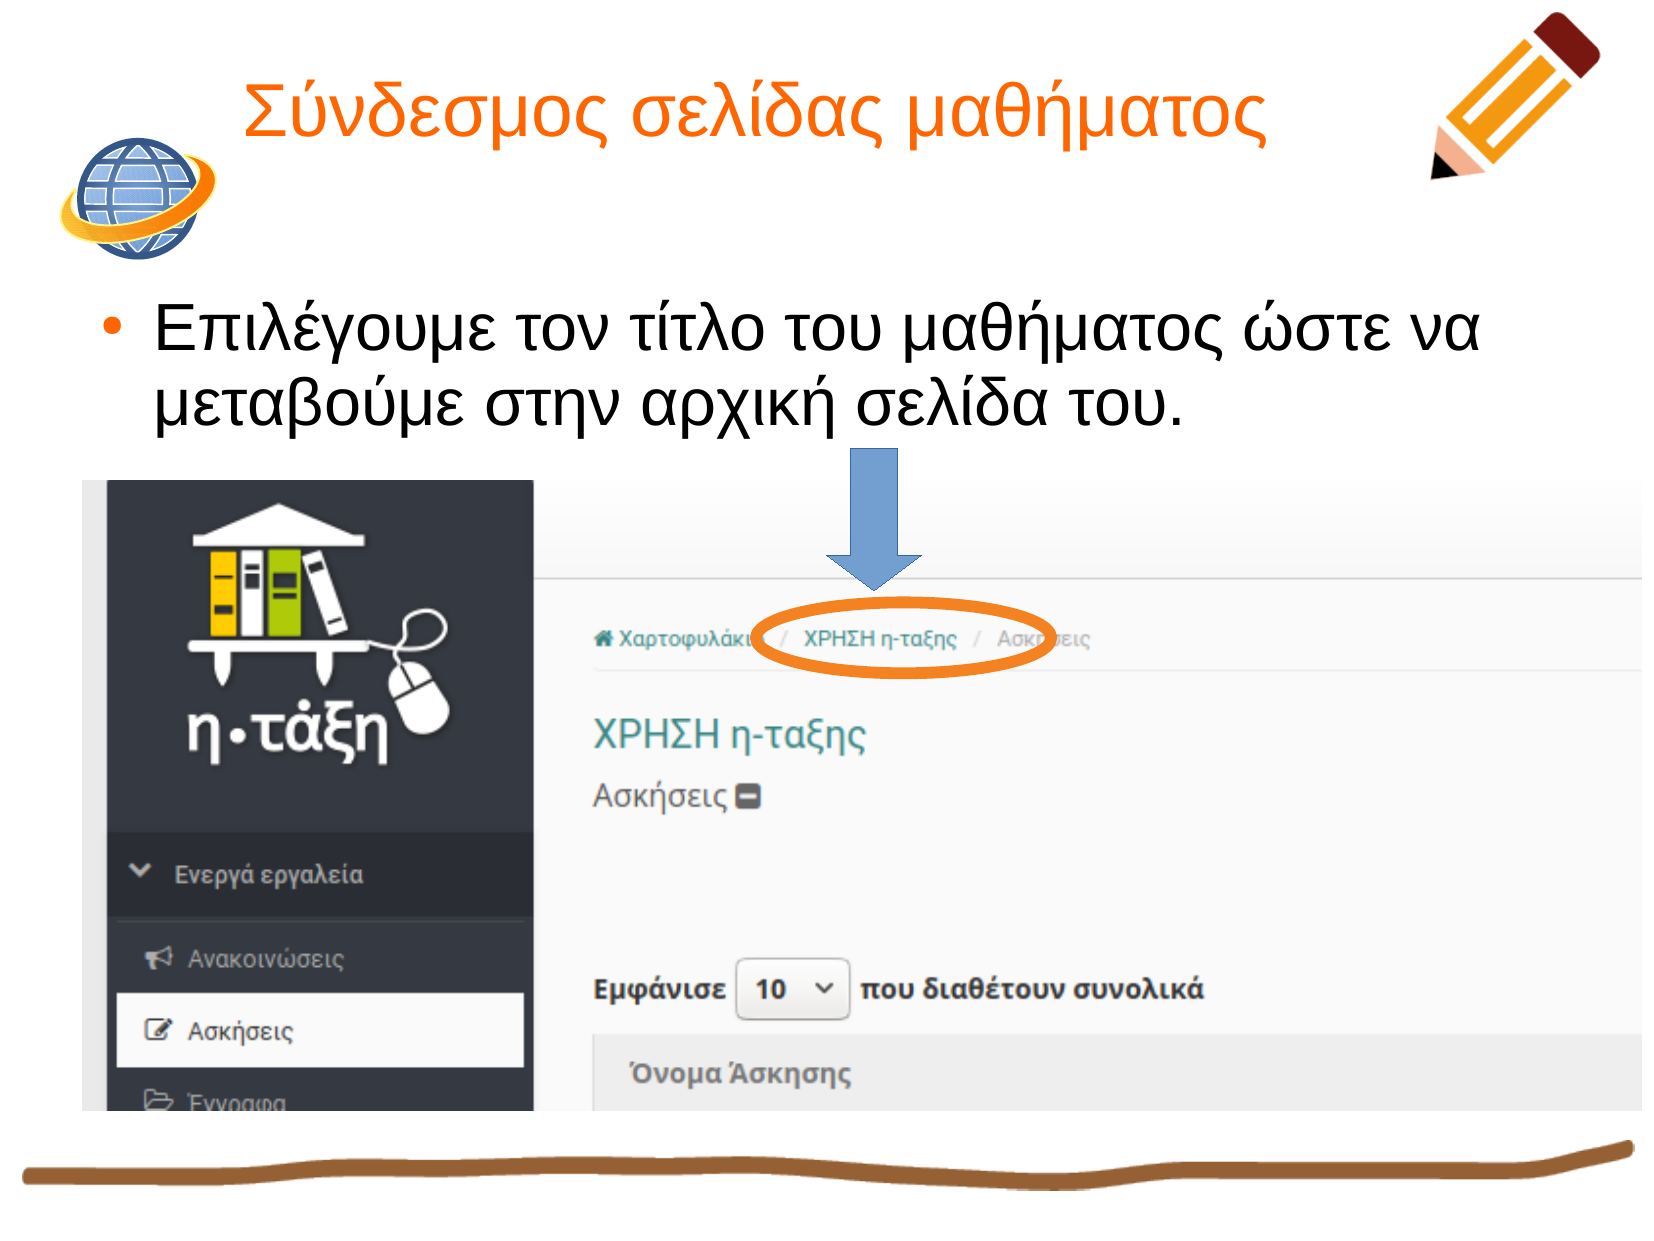

# Σύνδεσμος σελίδας μαθήματος
Επιλέγουμε τον τίτλο του μαθήματος ώστε να μεταβούμε στην αρχική σελίδα του.